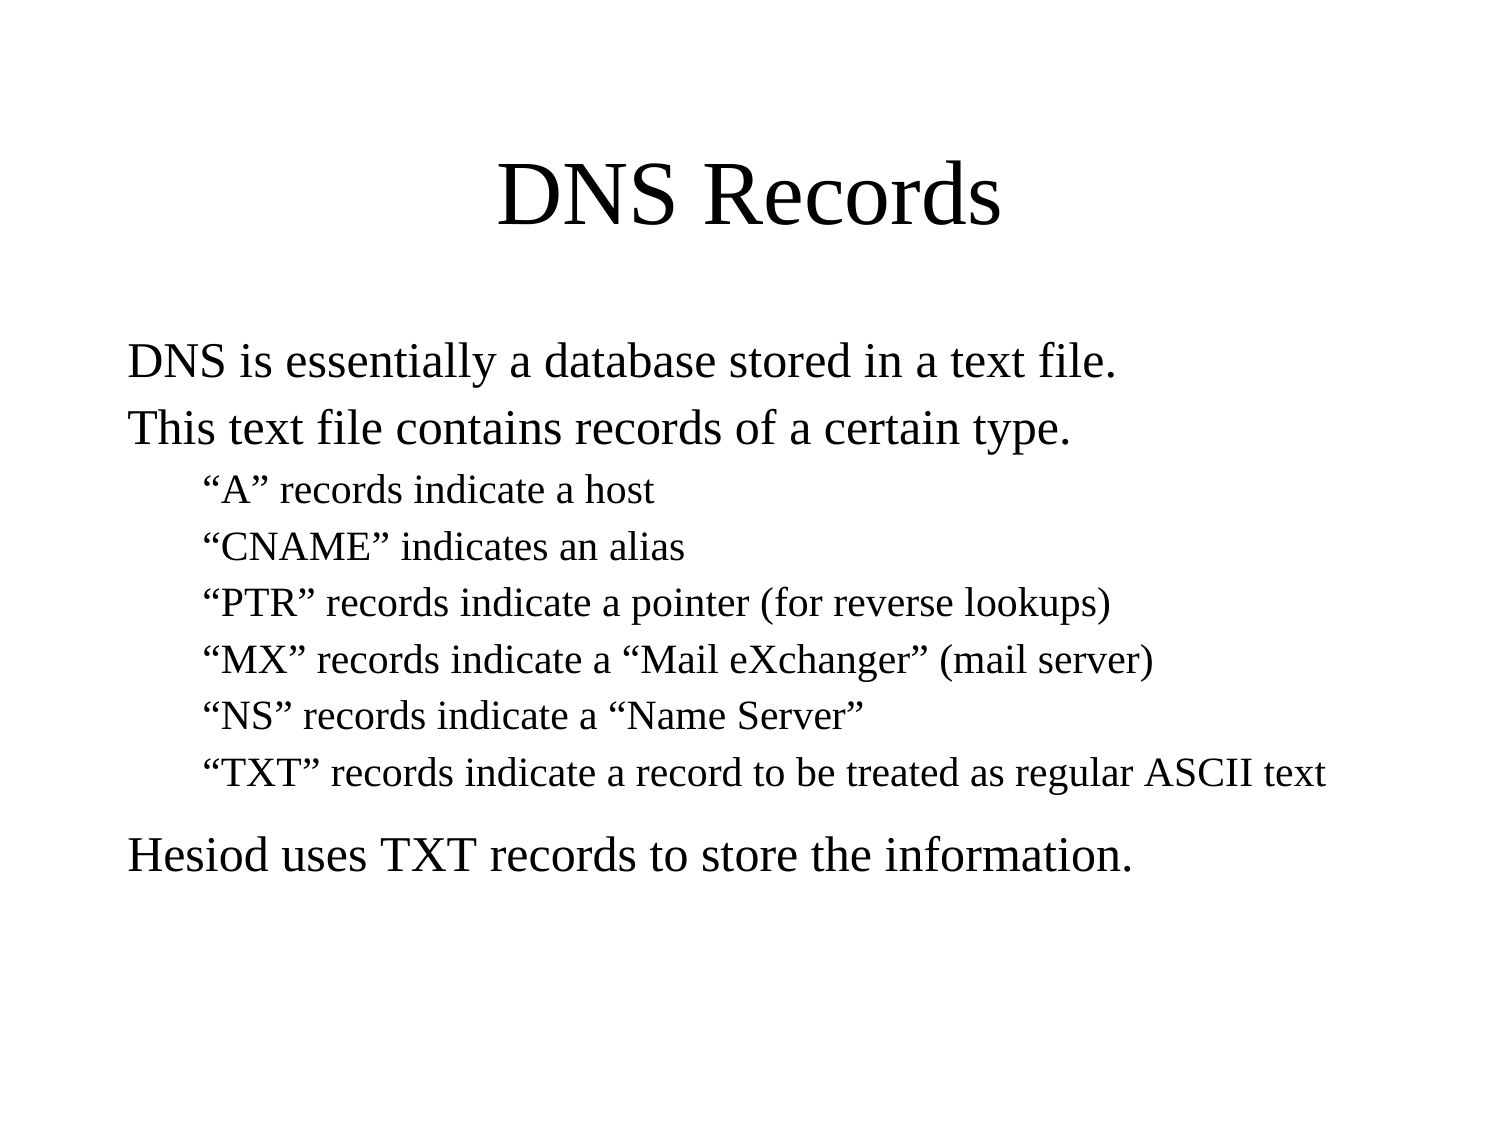

# DNS Records
DNS is essentially a database stored in a text file.
This text file contains records of a certain type.
“A” records indicate a host
“CNAME” indicates an alias
“PTR” records indicate a pointer (for reverse lookups)
“MX” records indicate a “Mail eXchanger” (mail server)
“NS” records indicate a “Name Server”
“TXT” records indicate a record to be treated as regular ASCII text
Hesiod uses TXT records to store the information.